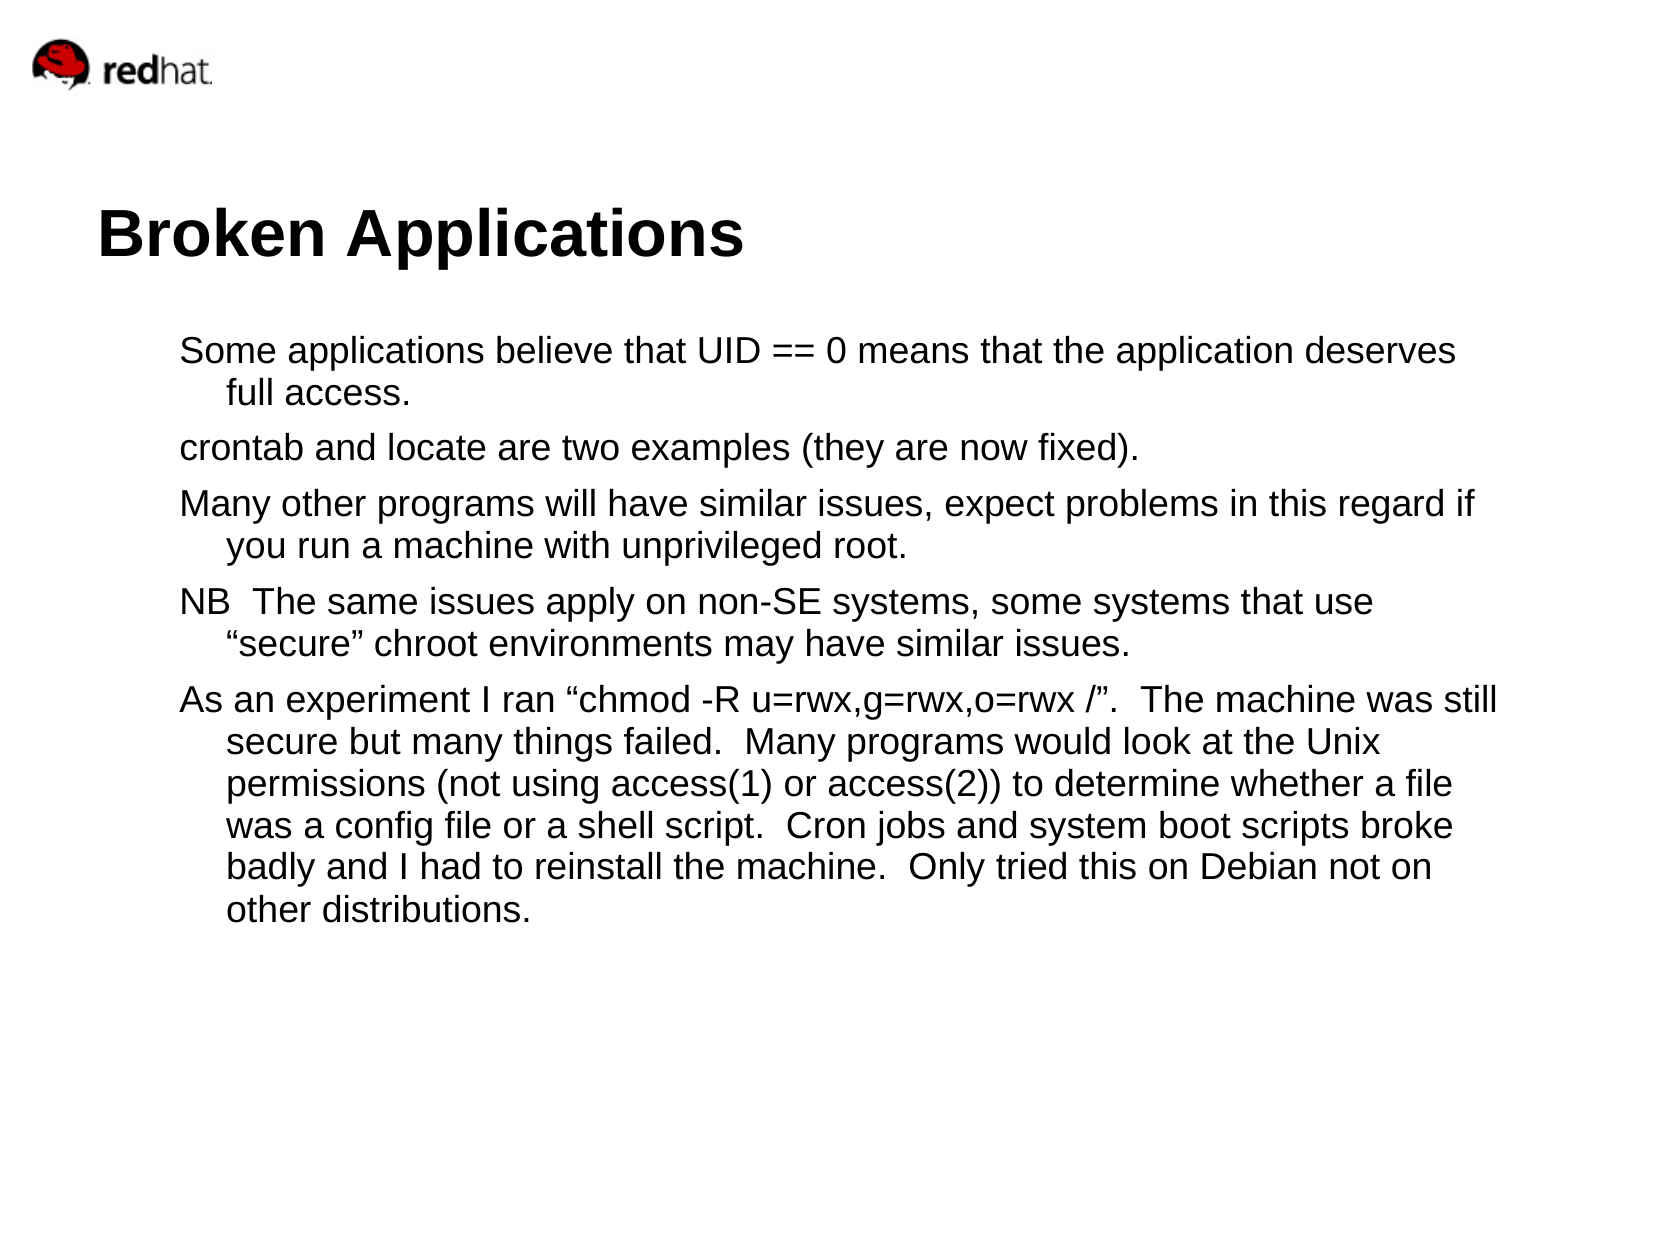

# Broken Applications
Some applications believe that UID == 0 means that the application deserves full access.
crontab and locate are two examples (they are now fixed).
Many other programs will have similar issues, expect problems in this regard if you run a machine with unprivileged root.
NB The same issues apply on non-SE systems, some systems that use “secure” chroot environments may have similar issues.
As an experiment I ran “chmod -R u=rwx,g=rwx,o=rwx /”. The machine was still secure but many things failed. Many programs would look at the Unix permissions (not using access(1) or access(2)) to determine whether a file was a config file or a shell script. Cron jobs and system boot scripts broke badly and I had to reinstall the machine. Only tried this on Debian not on other distributions.